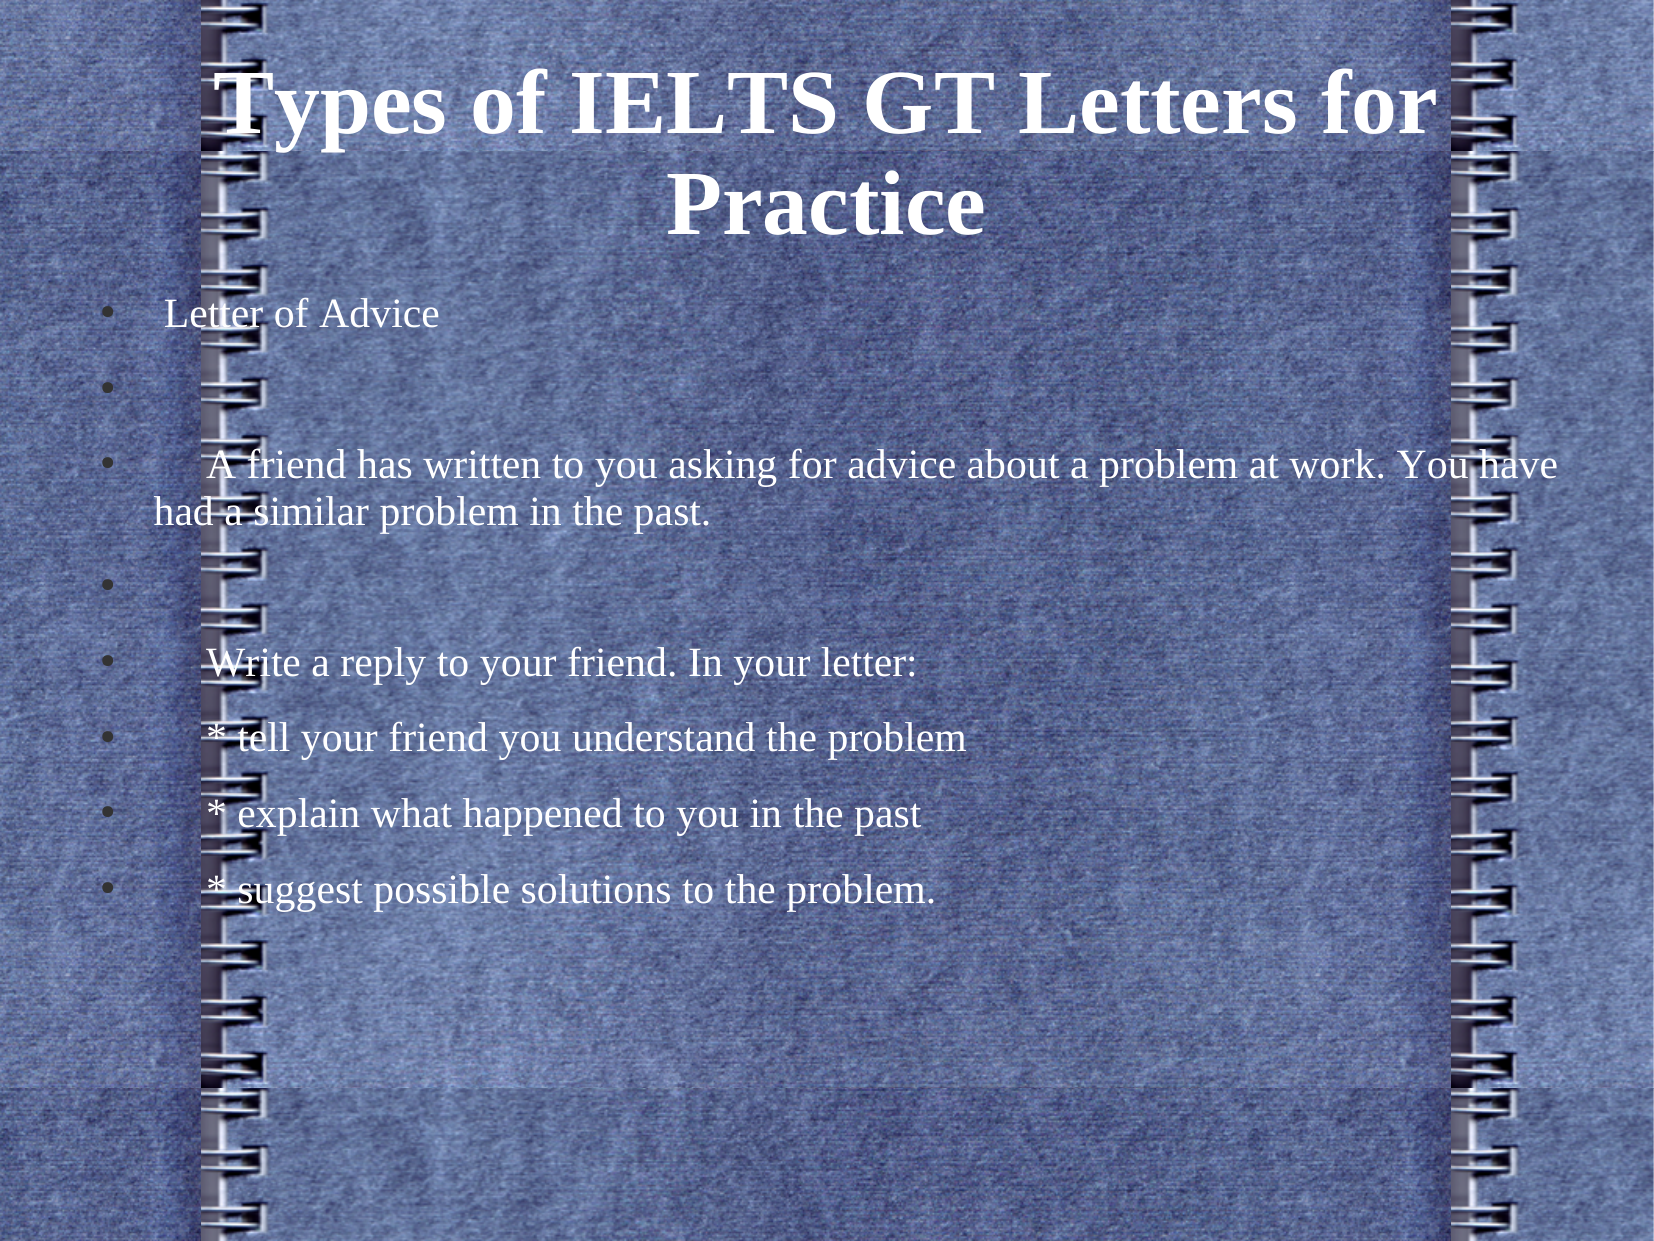

# Types of IELTS GT Letters for Practice
 Letter of Advice
 A friend has written to you asking for advice about a problem at work. You have had a similar problem in the past.
 Write a reply to your friend. In your letter:
 * tell your friend you understand the problem
 * explain what happened to you in the past
 * suggest possible solutions to the problem.